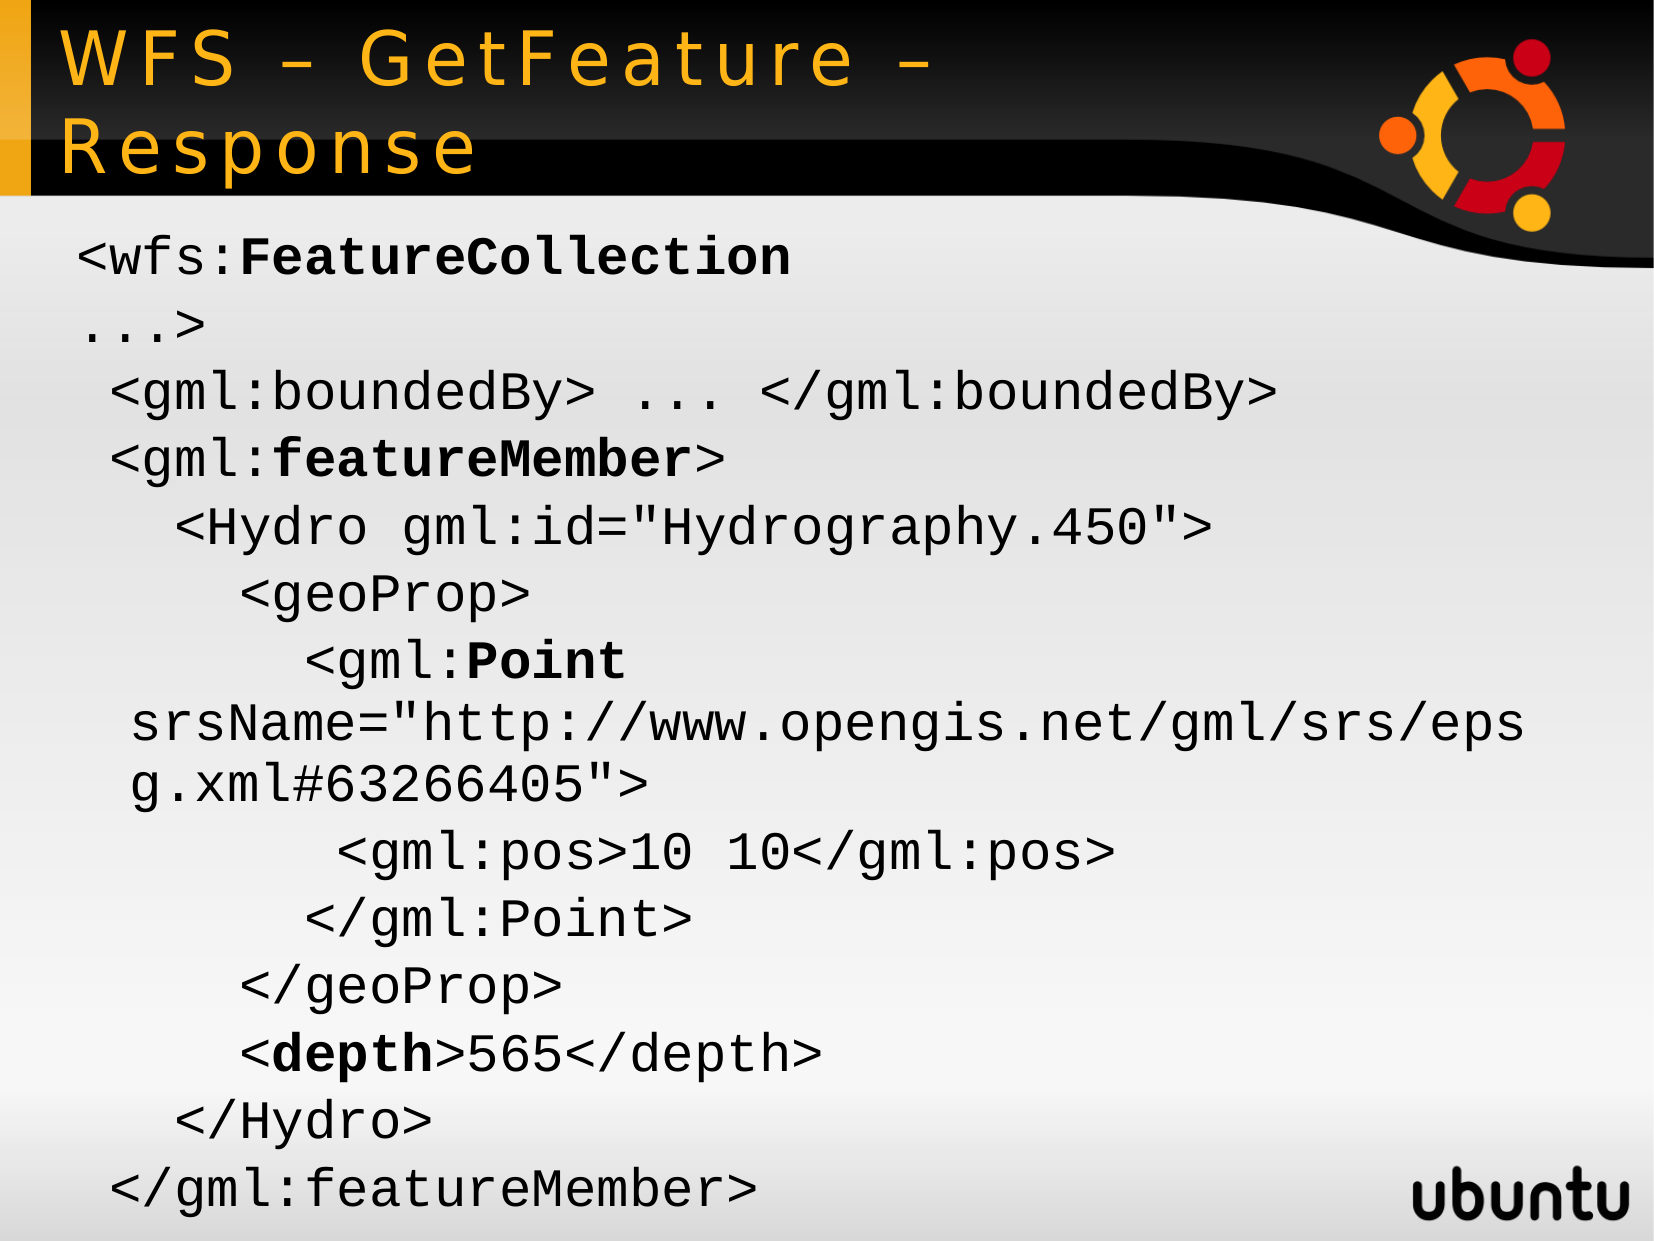

# WFS – GetFeature – Response
<wfs:FeatureCollection
...>
 <gml:boundedBy> ... </gml:boundedBy>
 <gml:featureMember>
 <Hydro gml:id="Hydrography.450">
 <geoProp>
 <gml:Point srsName="http://www.opengis.net/gml/srs/epsg.xml#63266405">
 <gml:pos>10 10</gml:pos>
 </gml:Point>
 </geoProp>
 <depth>565</depth>
 </Hydro>
 </gml:featureMember>